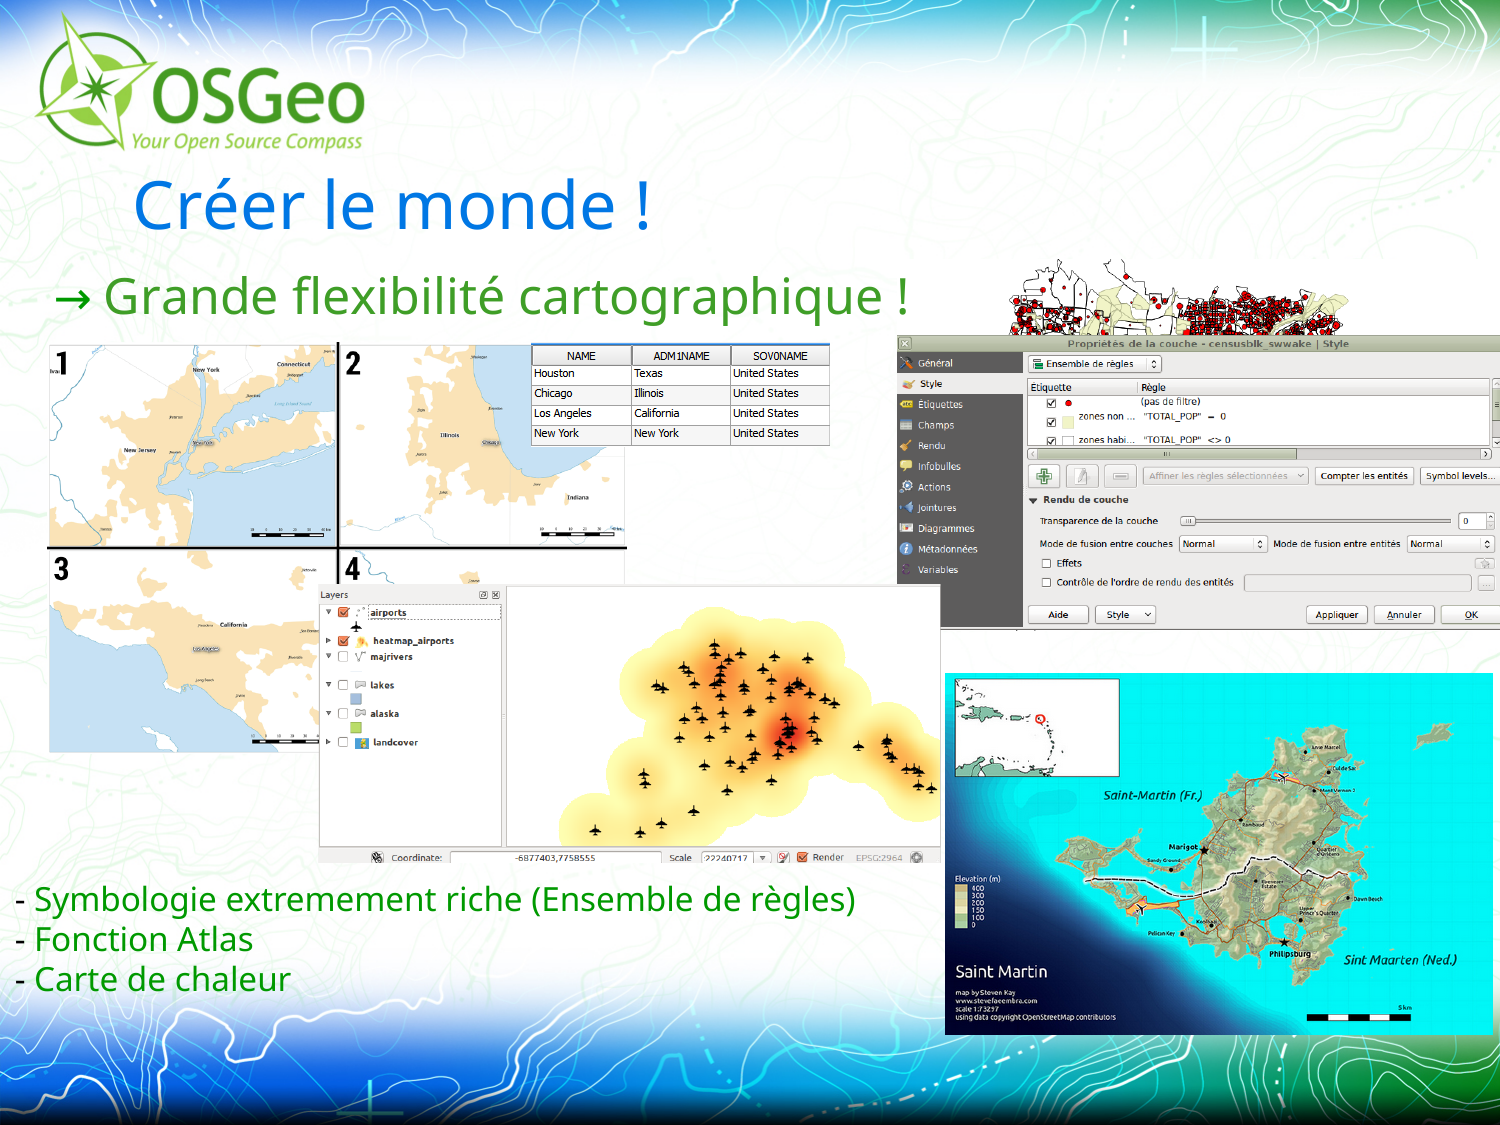

# Créer le monde !
→ Grande flexibilité cartographique !
- Symbologie extremement riche (Ensemble de règles)
- Fonction Atlas
- Carte de chaleur